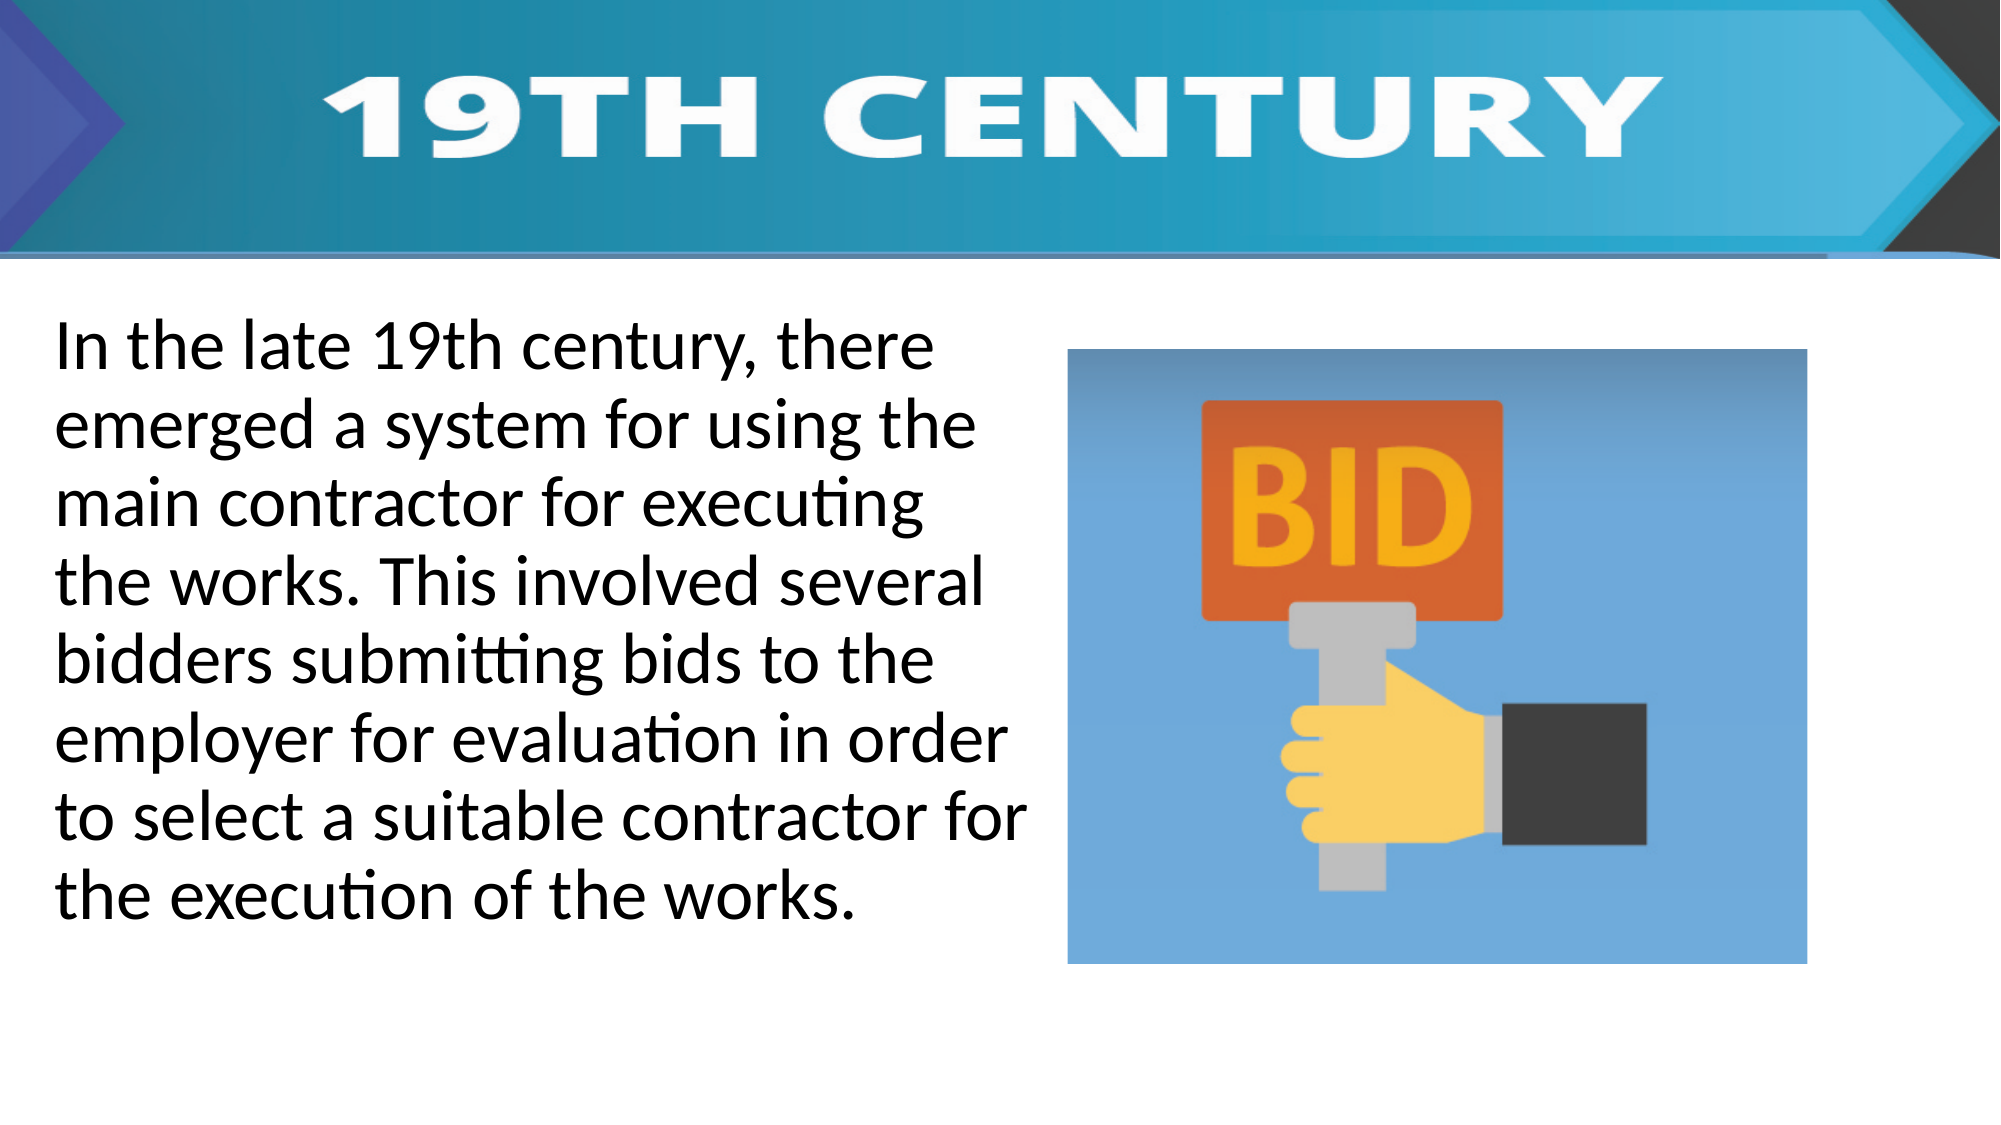

# In the late 19th century, there emerged a system for using the main contractor for executing the works. This involved several bidders submitting bids to the employer for evaluation in order to select a suitable contractor for the execution of the works.